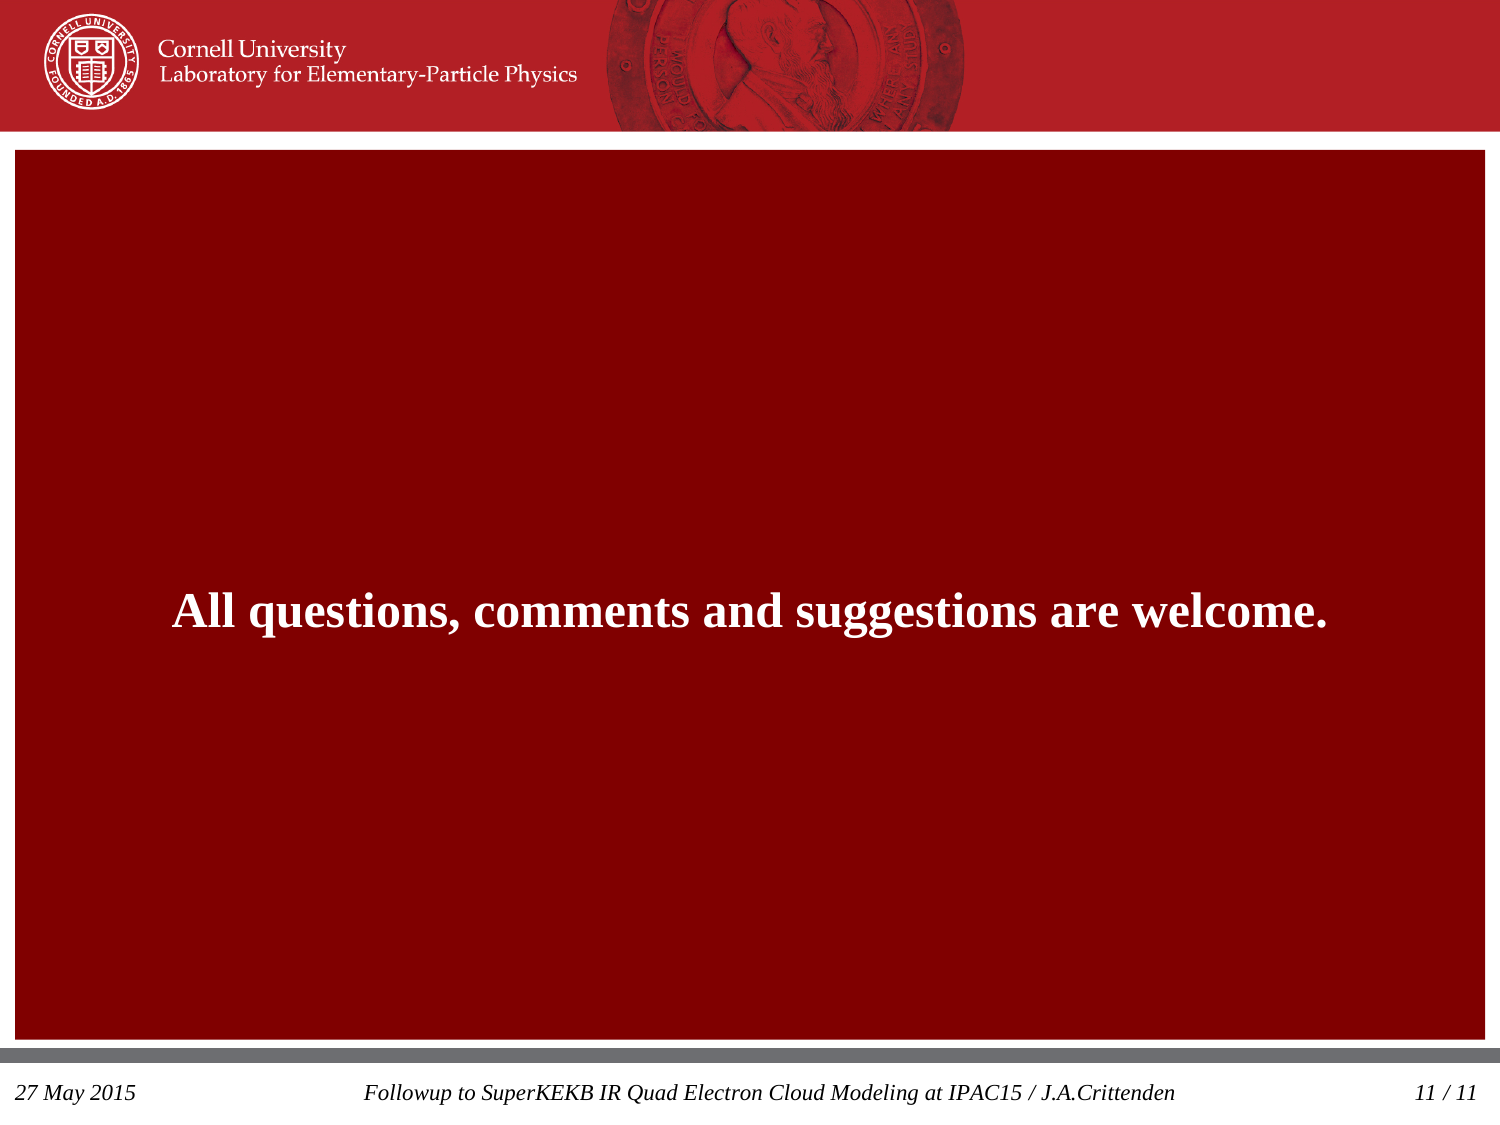

All questions, comments and suggestions are welcome.